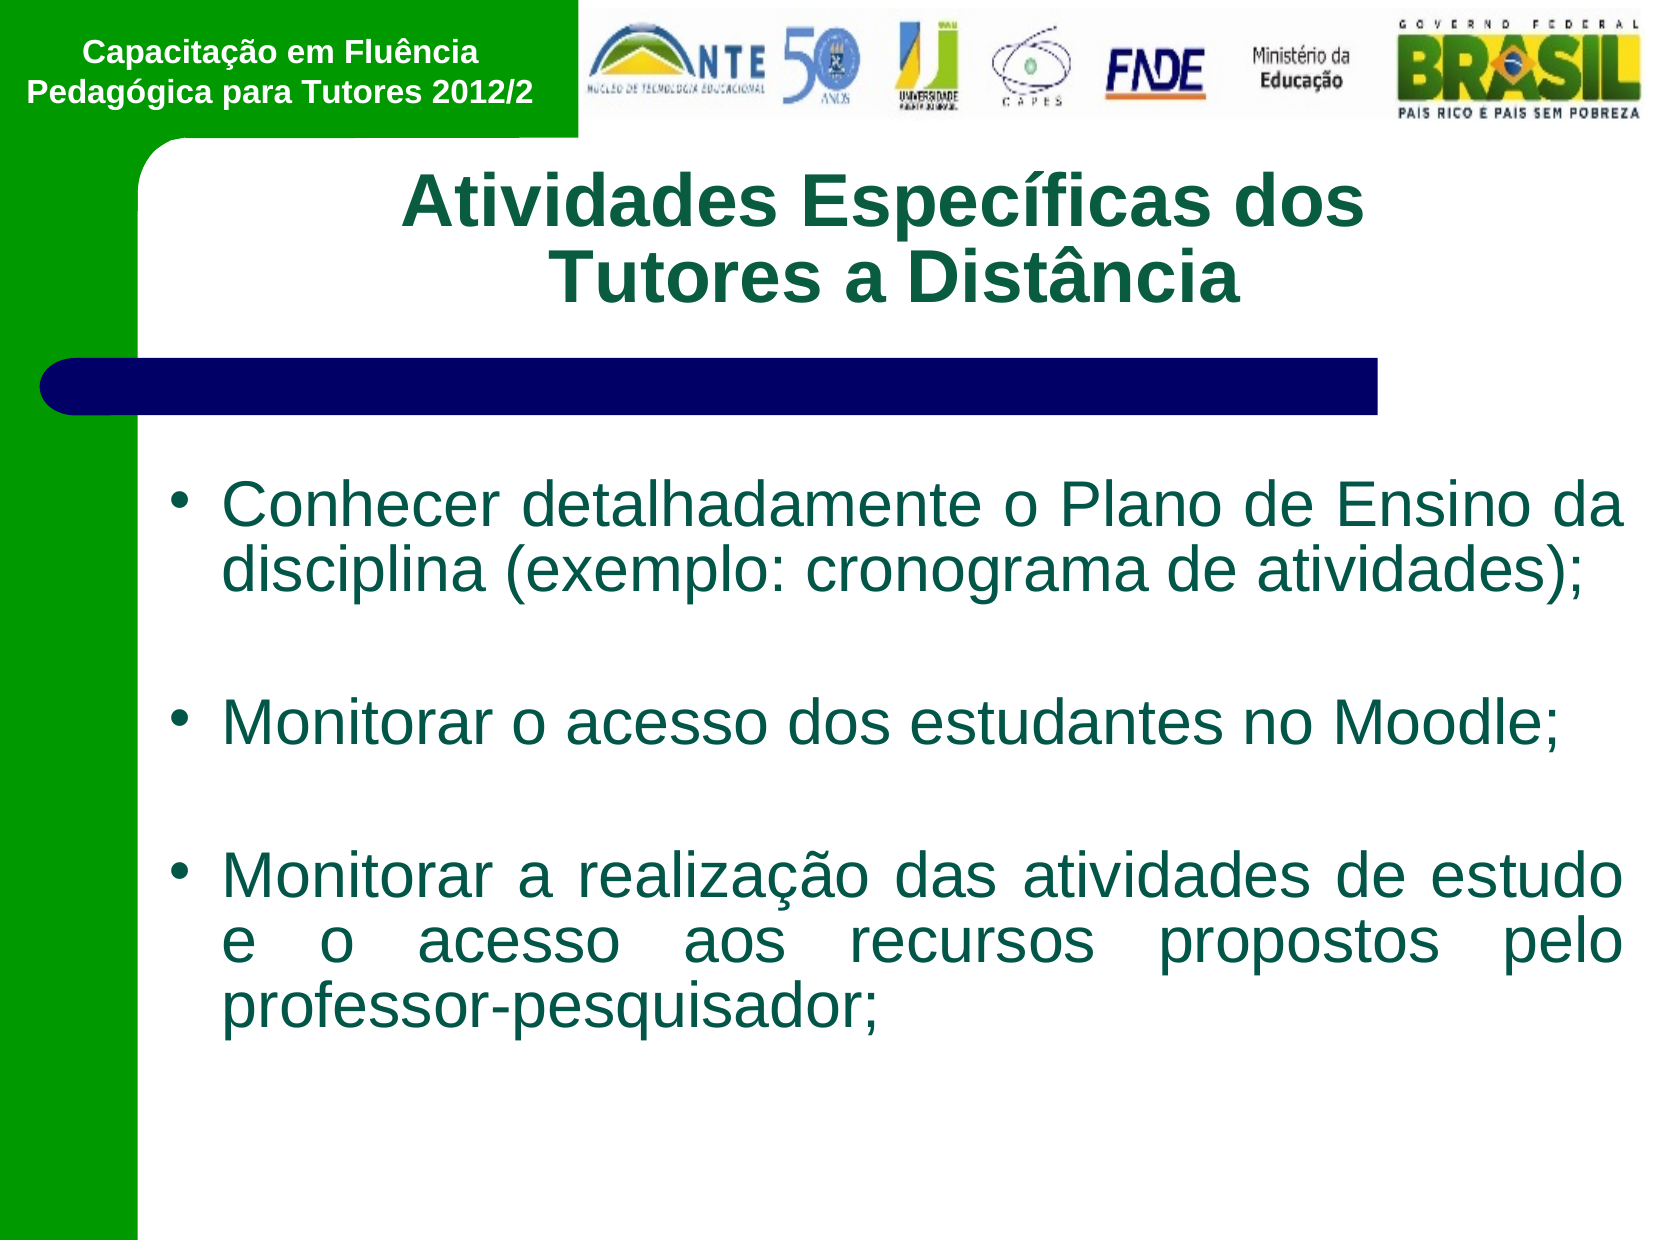

# Atividades Específicas dos Tutores a Distância
Conhecer detalhadamente o Plano de Ensino da disciplina (exemplo: cronograma de atividades);
Monitorar o acesso dos estudantes no Moodle;
Monitorar a realização das atividades de estudo e o acesso aos recursos propostos pelo professor-pesquisador;